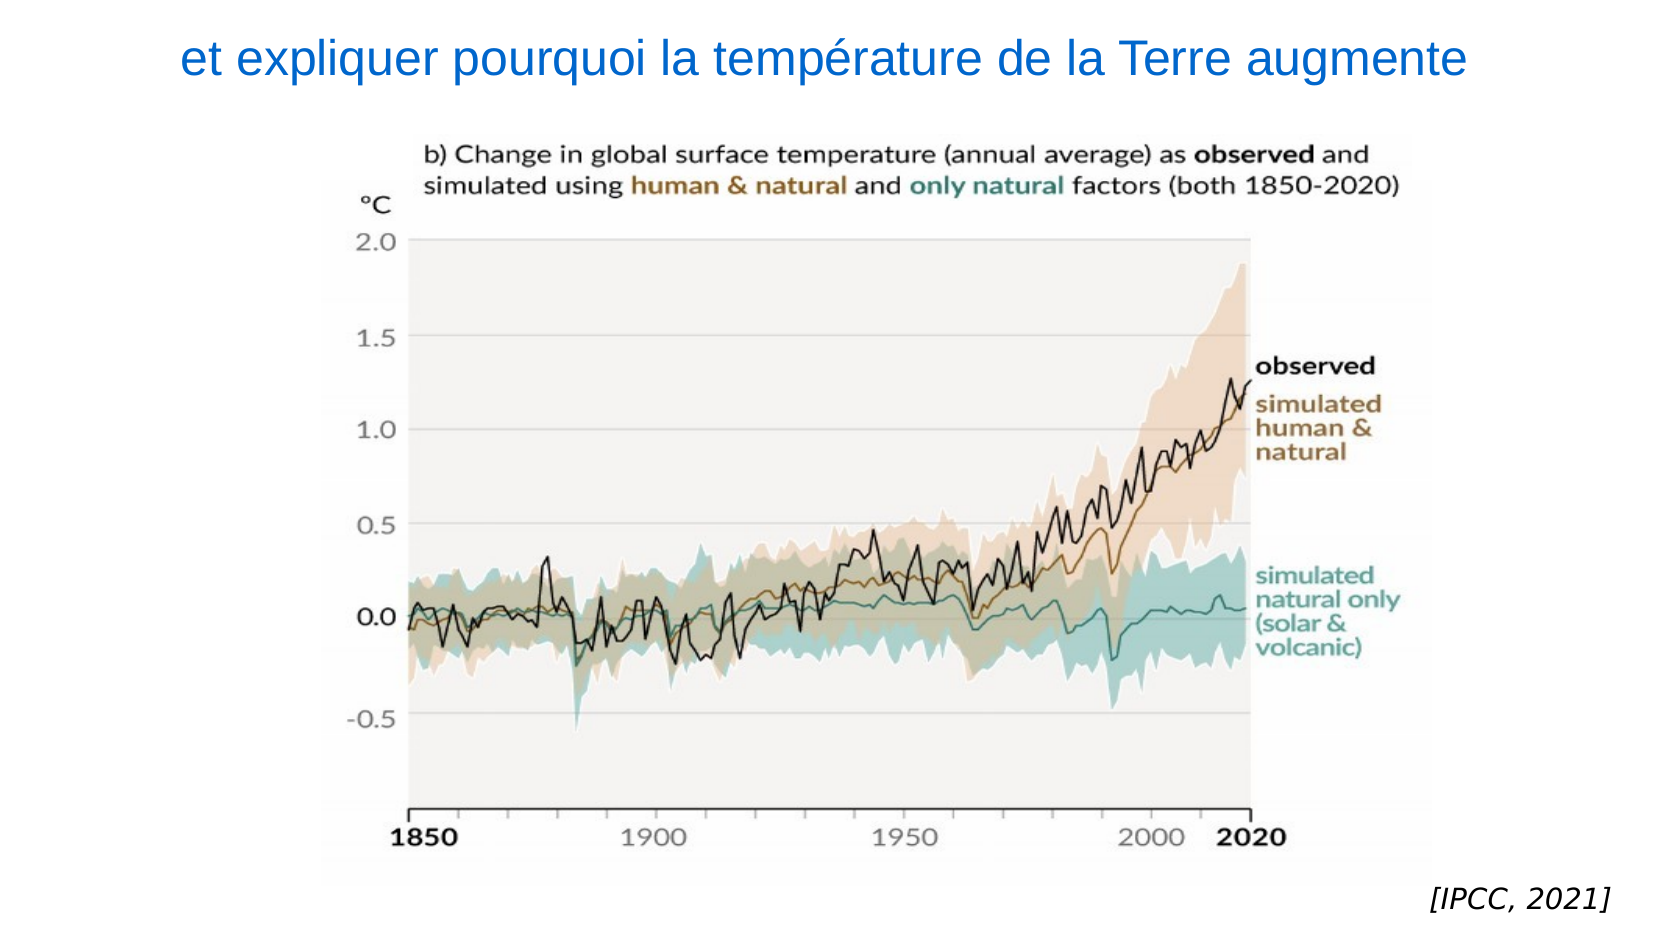

et expliquer pourquoi la température de la Terre augmente
[IPCC, 2021]